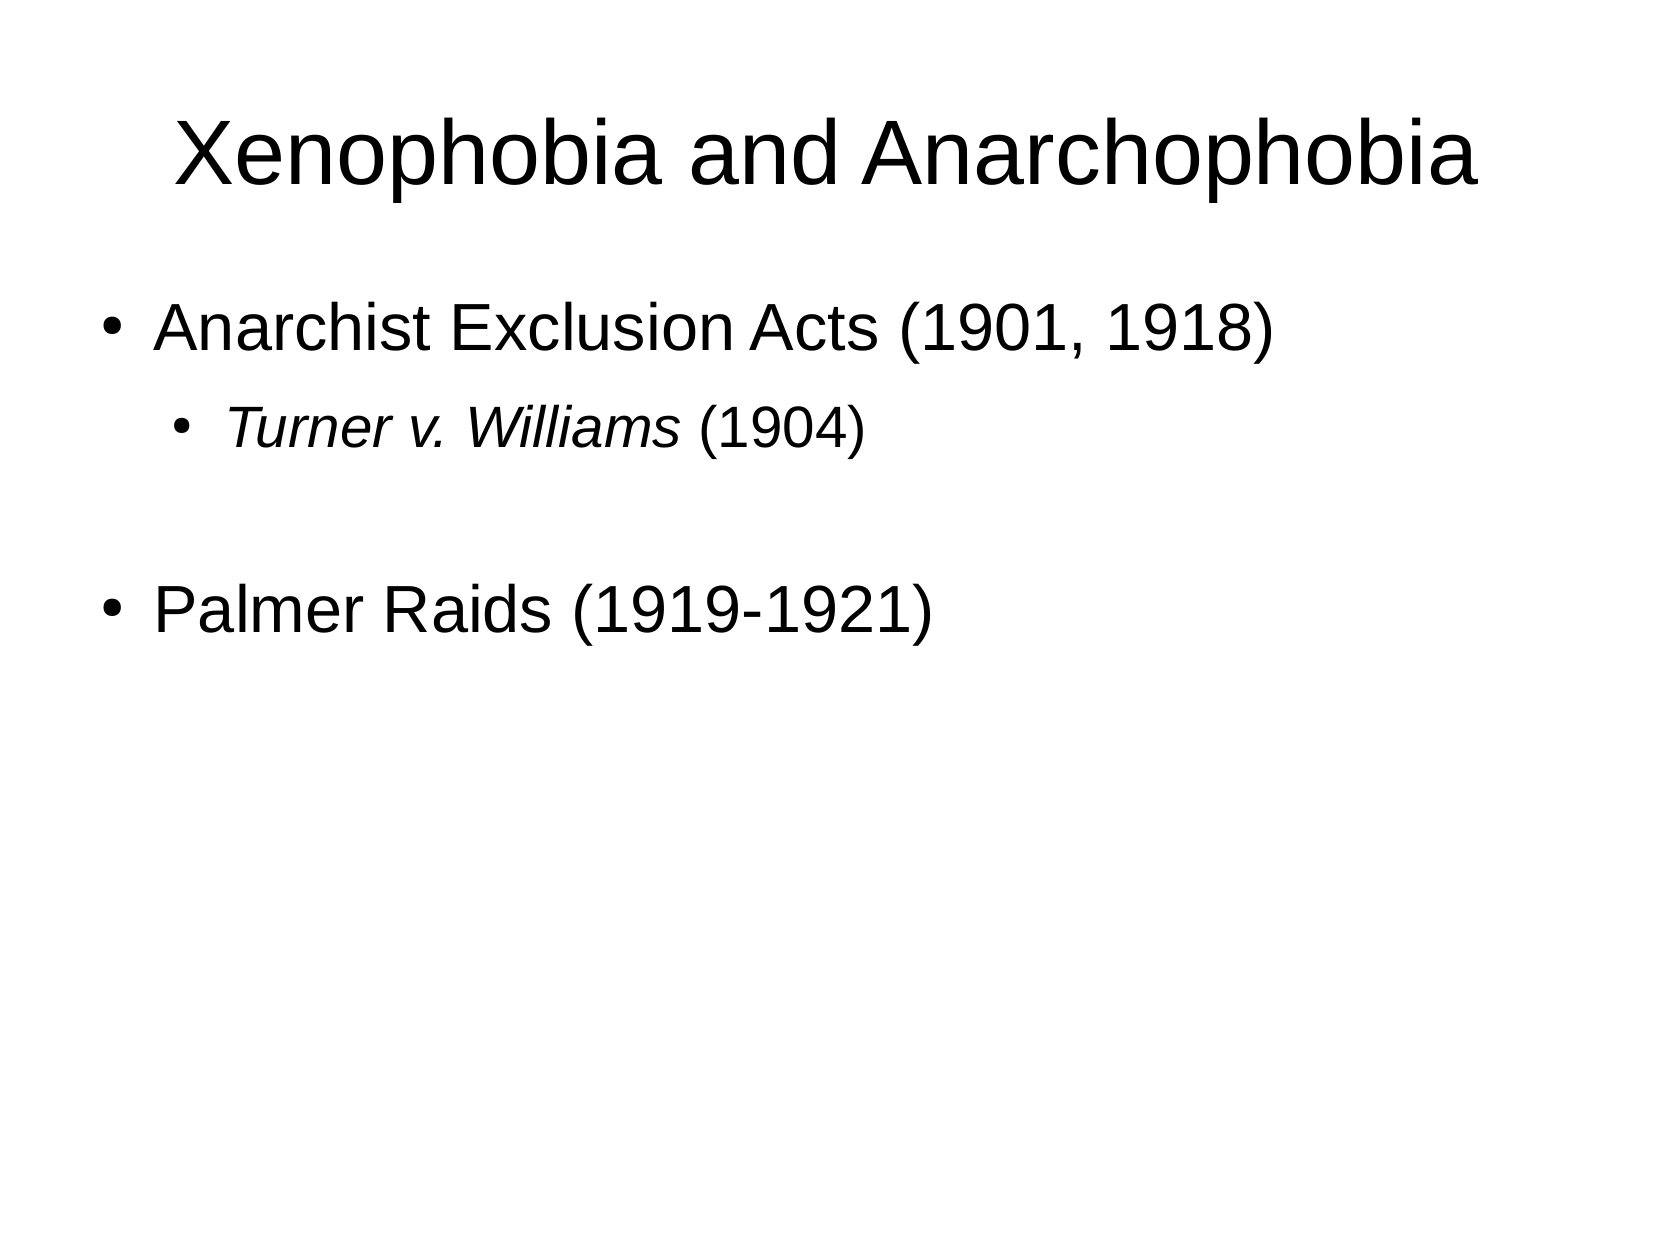

# Xenophobia and Anarchophobia
Anarchist Exclusion Acts (1901, 1918)
Turner v. Williams (1904)
Palmer Raids (1919-1921)